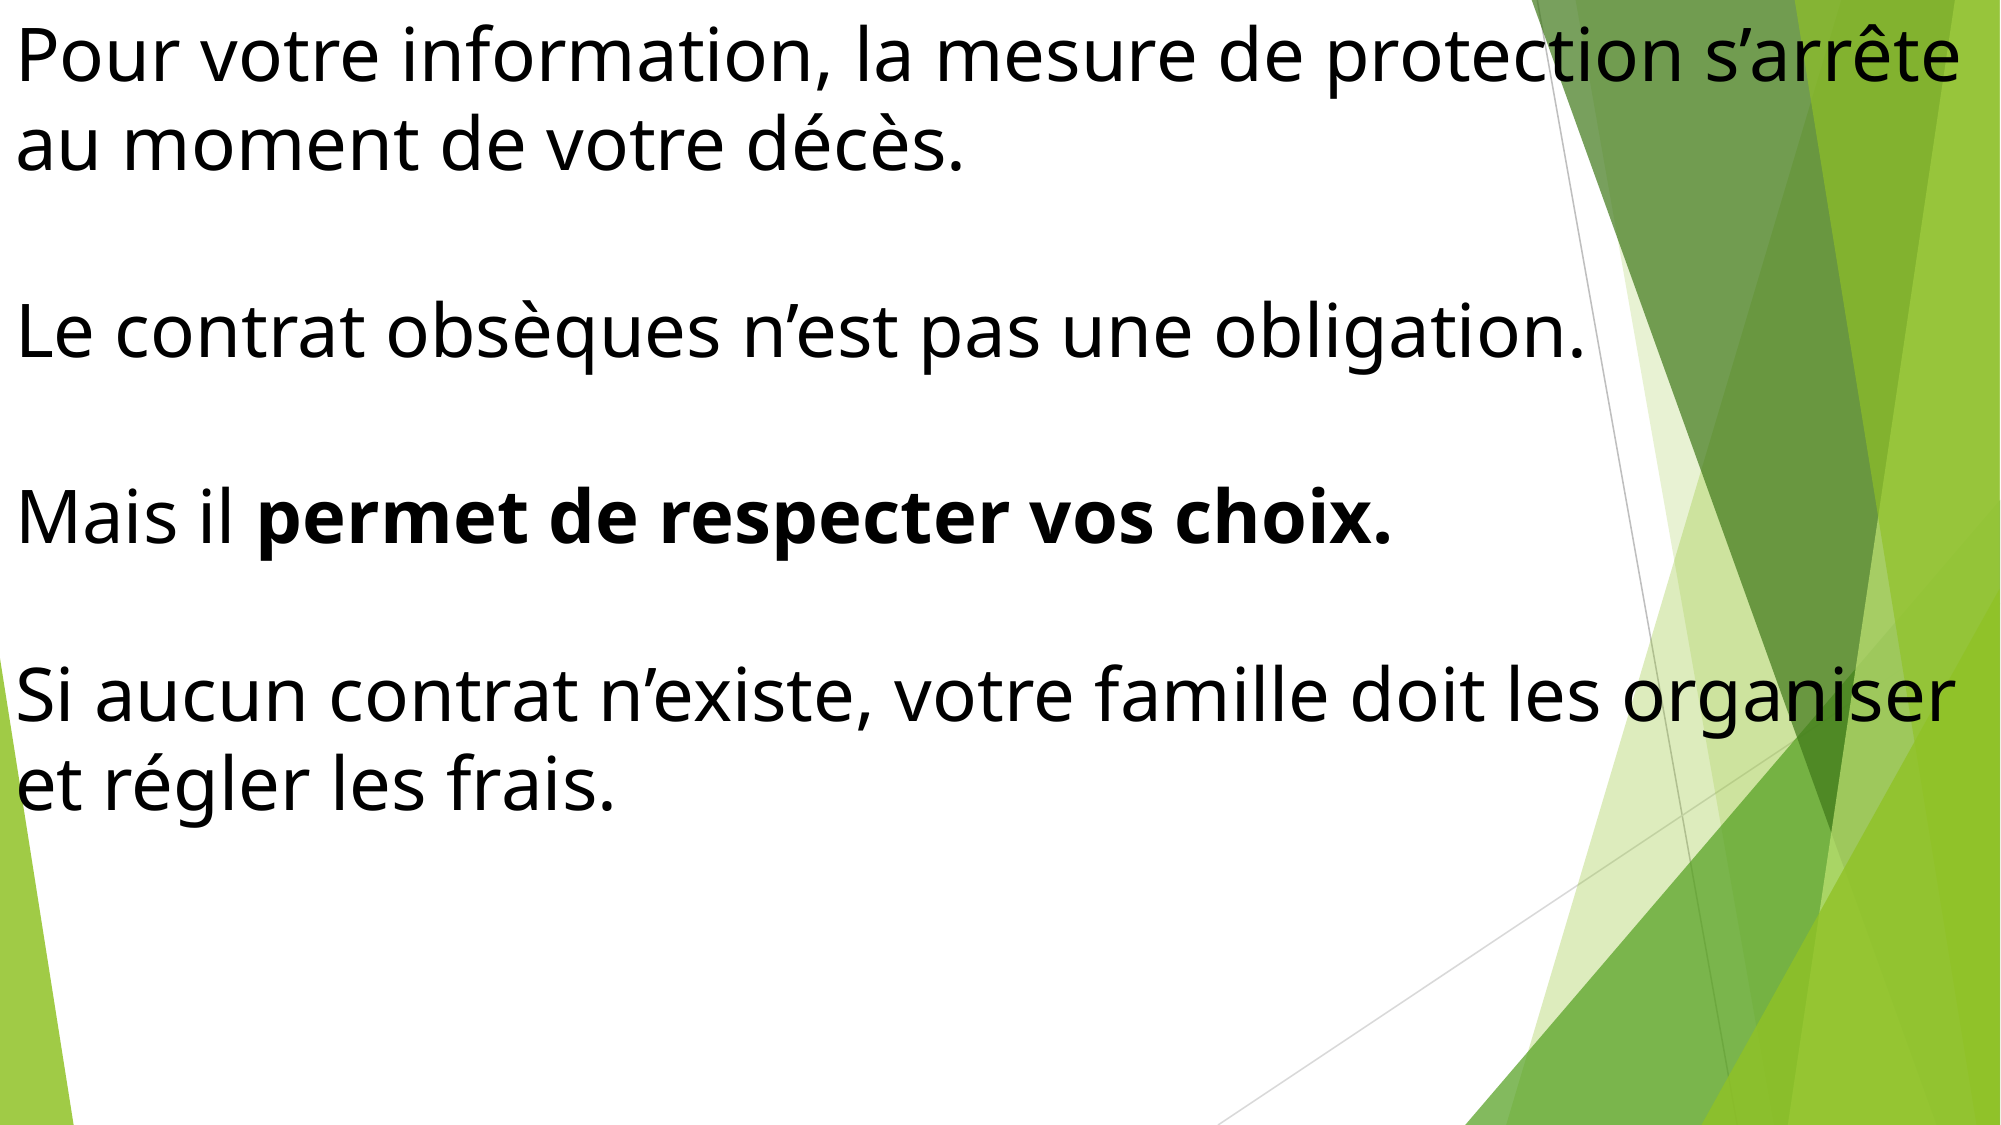

# Pour votre information, la mesure de protection s’arrête au moment de votre décès. Le contrat obsèques n’est pas une obligation. Mais il permet de respecter vos choix. Si aucun contrat n’existe, votre famille doit les organiser et régler les frais.